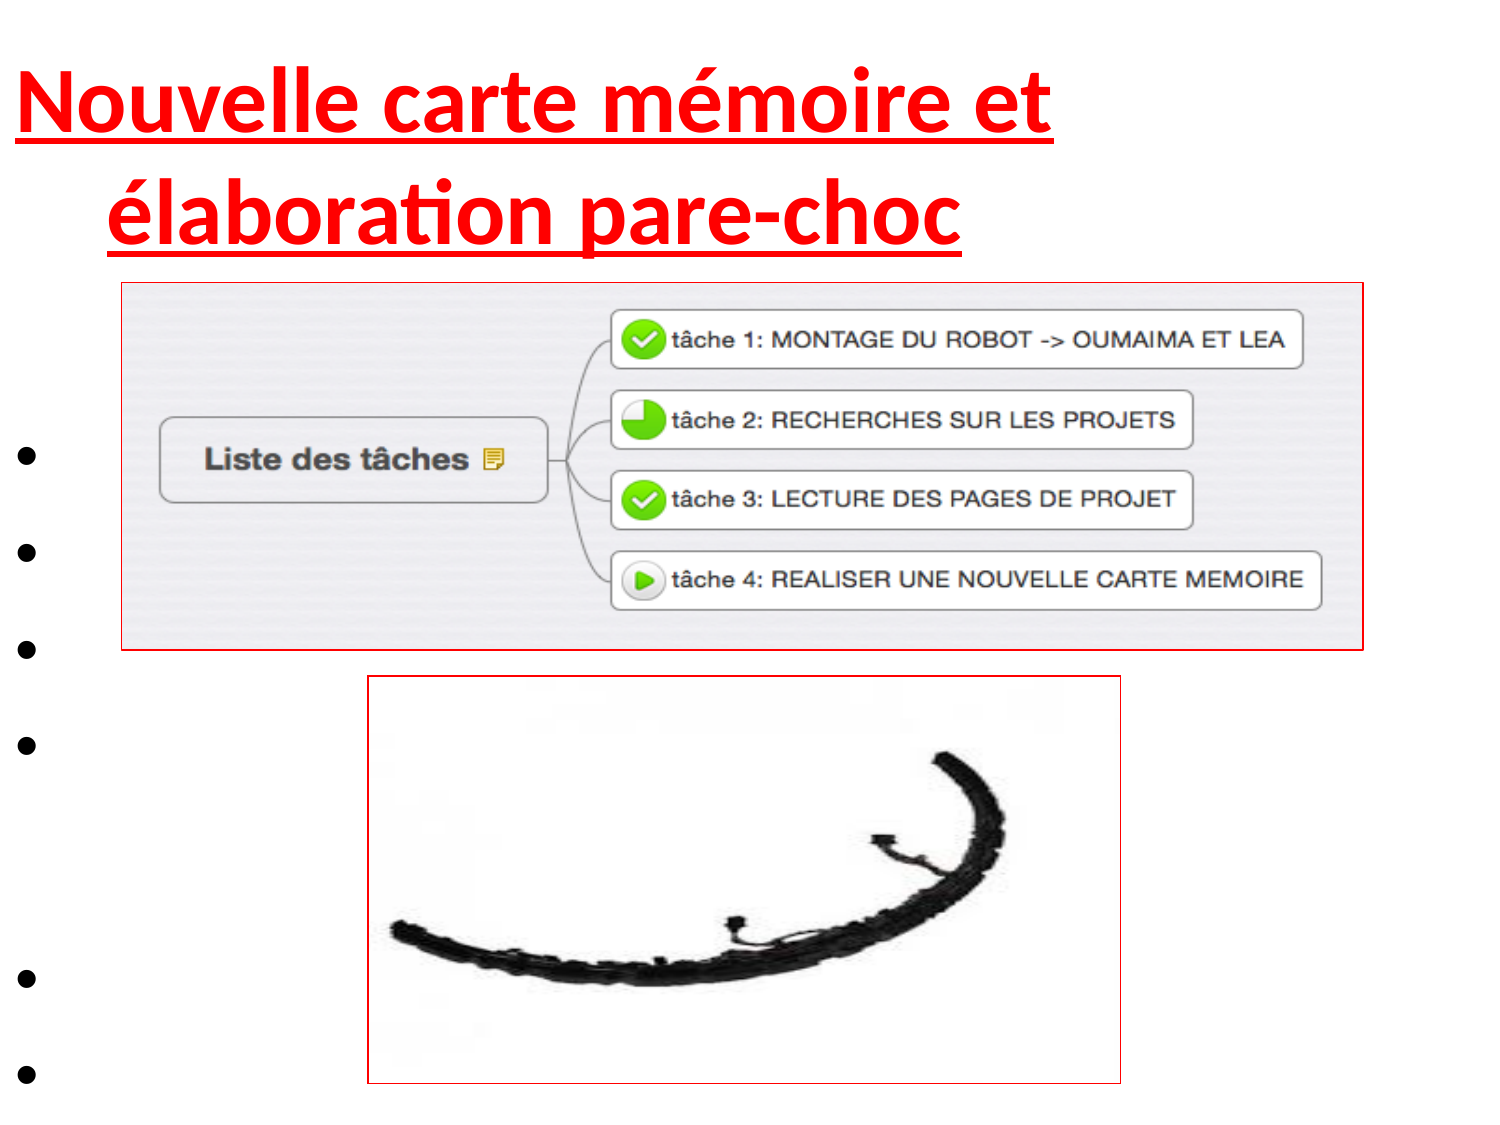

# Nouvelle carte mémoire et élaboration pare-choc